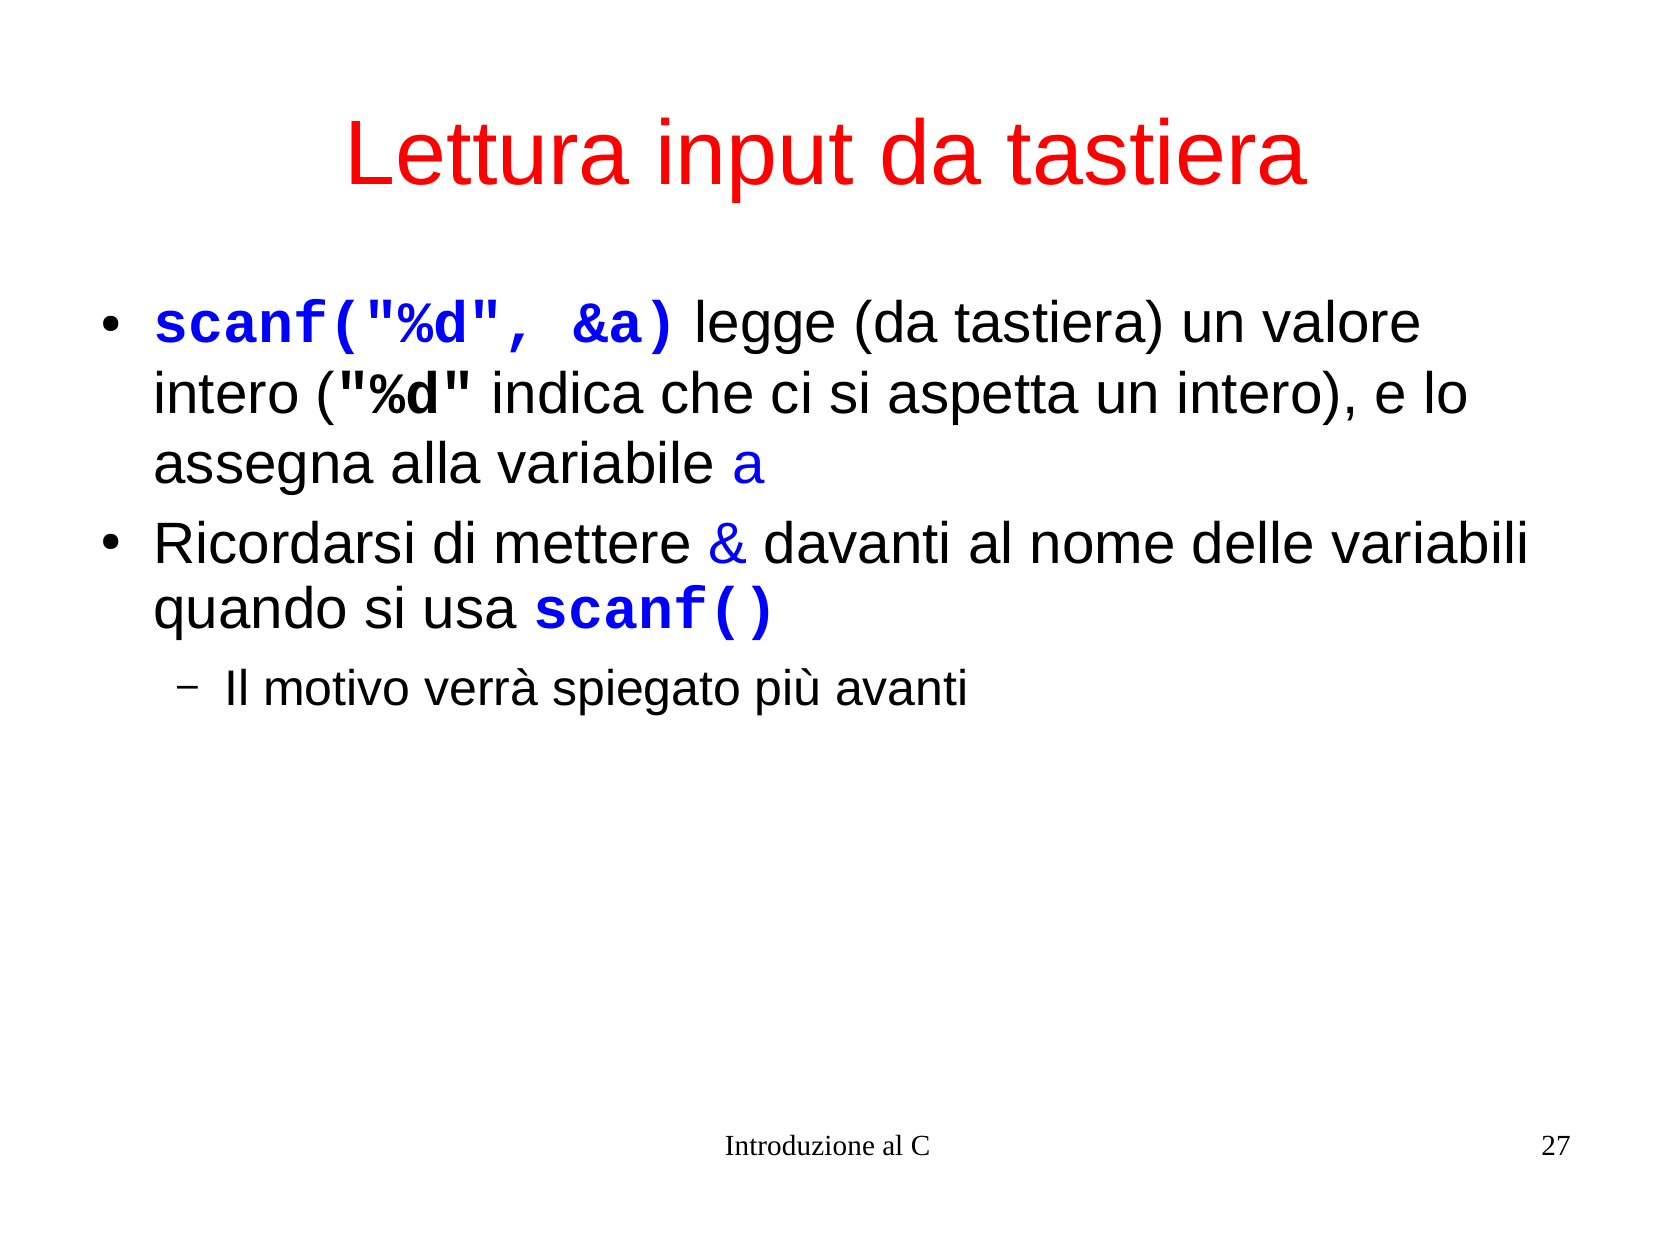

# Lettura input da tastiera
scanf("%d", &a) legge (da tastiera) un valore intero ("%d" indica che ci si aspetta un intero), e lo assegna alla variabile a
Ricordarsi di mettere & davanti al nome delle variabili quando si usa scanf()
Il motivo verrà spiegato più avanti
Introduzione al C
27